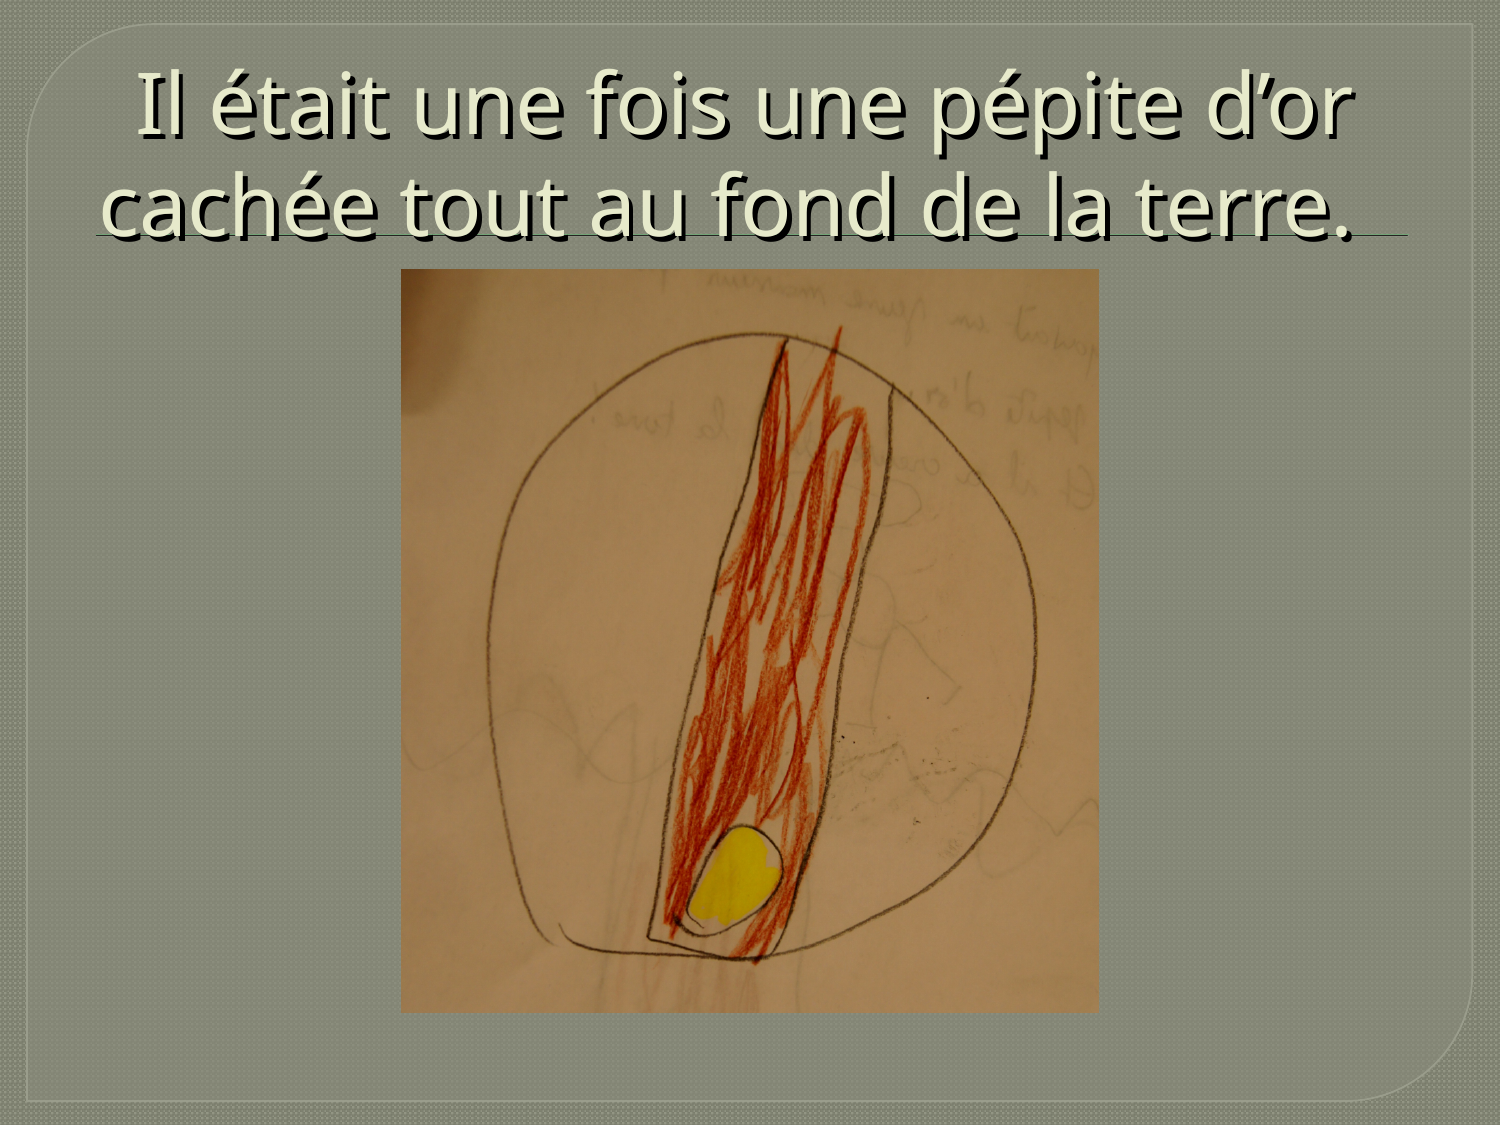

# Il était une fois une pépite d’or cachée tout au fond de la terre.